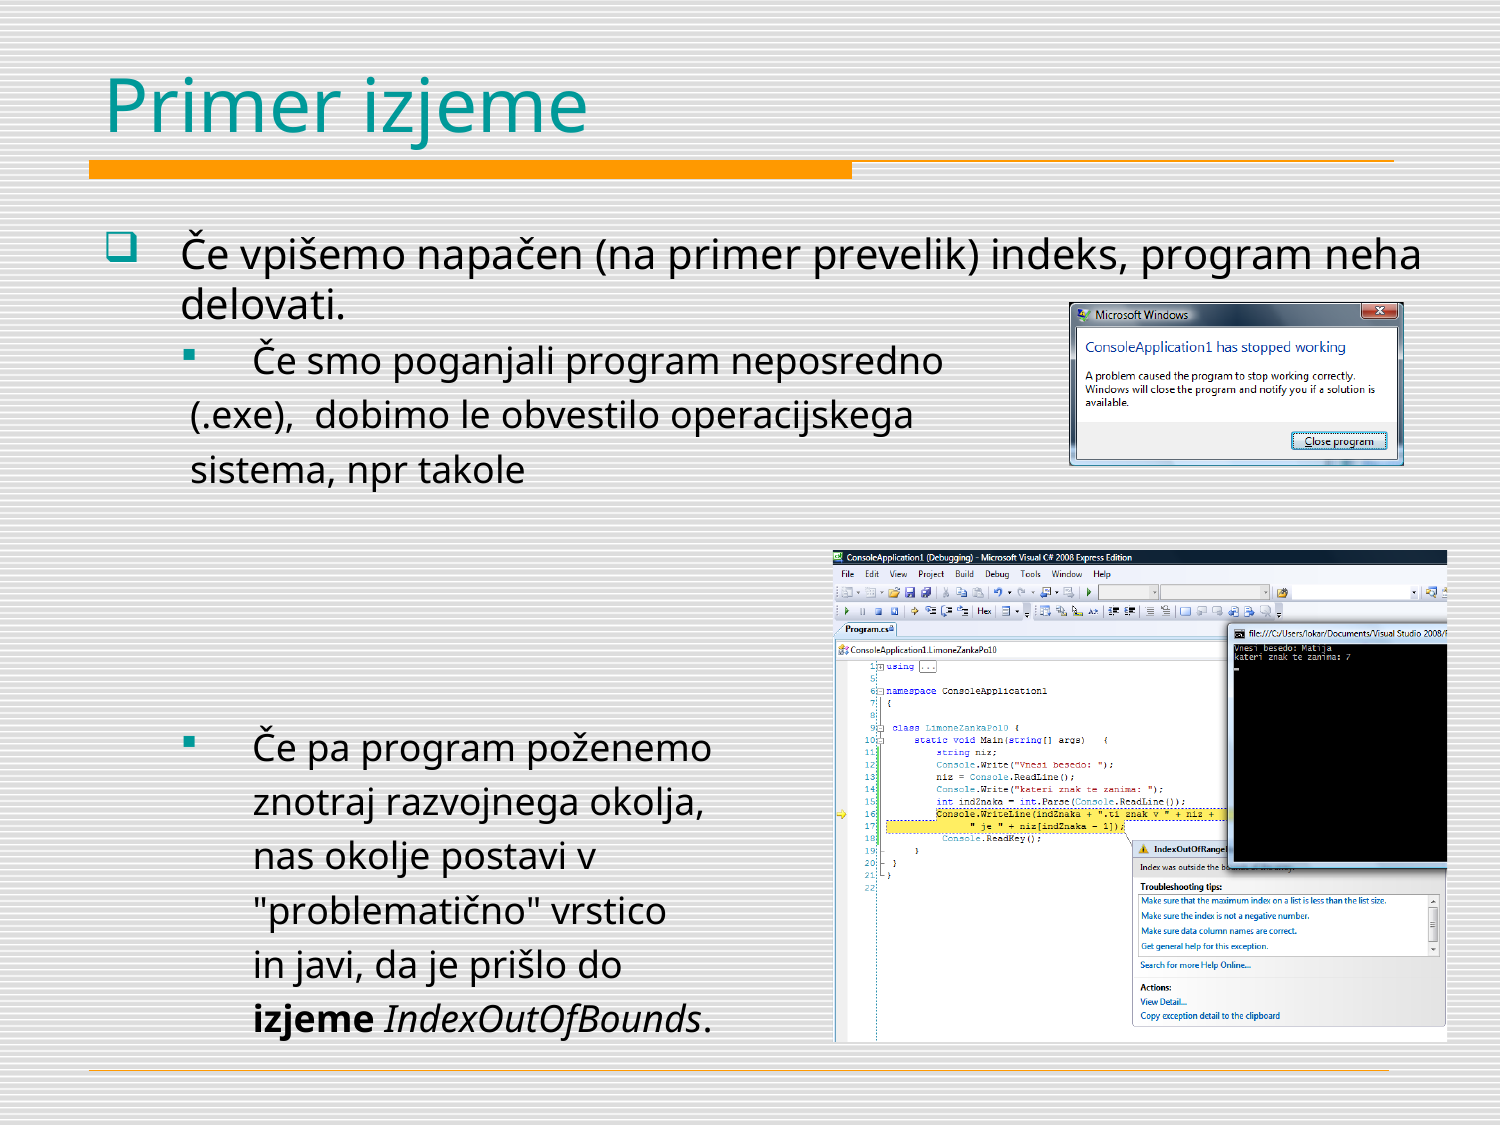

# Primer izjeme
Če vpišemo napačen (na primer prevelik) indeks, program neha delovati.
Če smo poganjali program neposredno
 (.exe), dobimo le obvestilo operacijskega
 sistema, npr takole
Če pa program poženemo
znotraj razvojnega okolja,
nas okolje postavi v
"problematično" vrstico
in javi, da je prišlo do
izjeme IndexOutOfBounds.